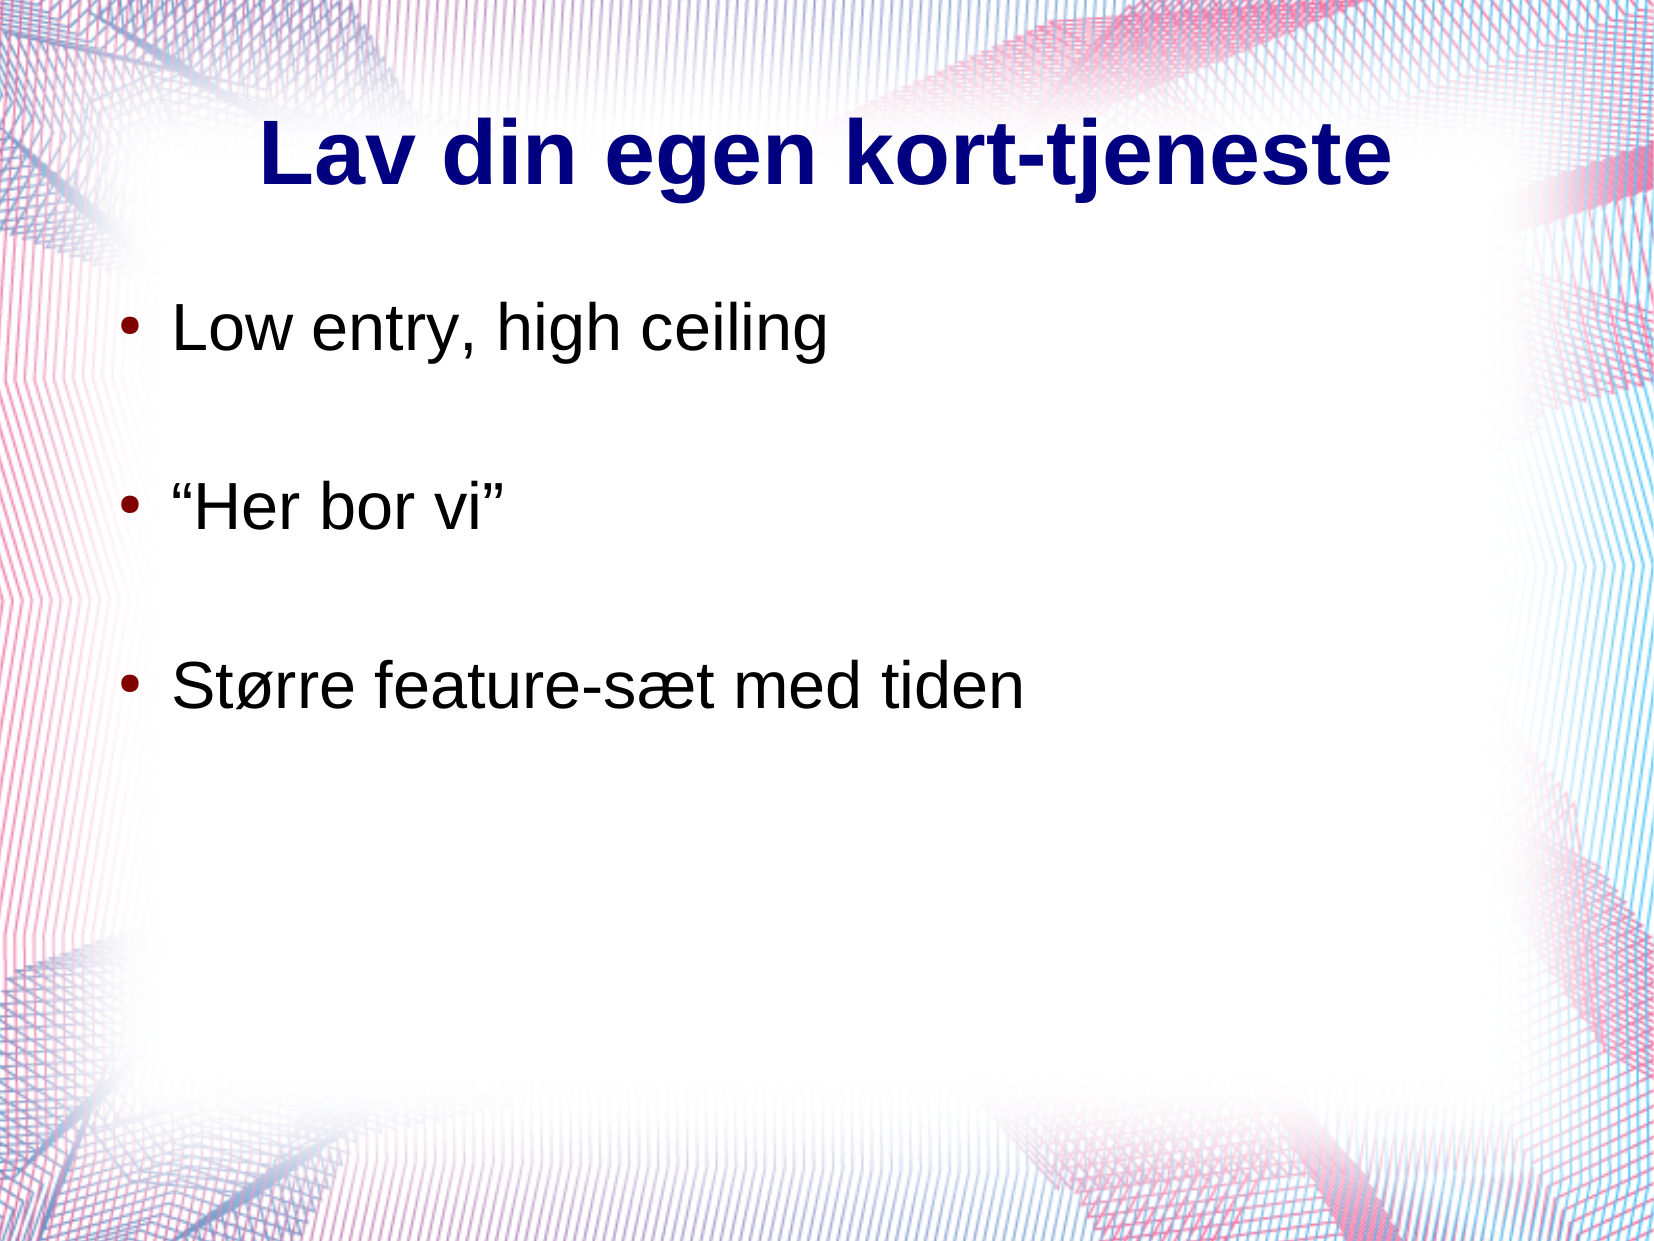

# Lav din egen kort-tjeneste
Low entry, high ceiling
“Her bor vi”
Større feature-sæt med tiden